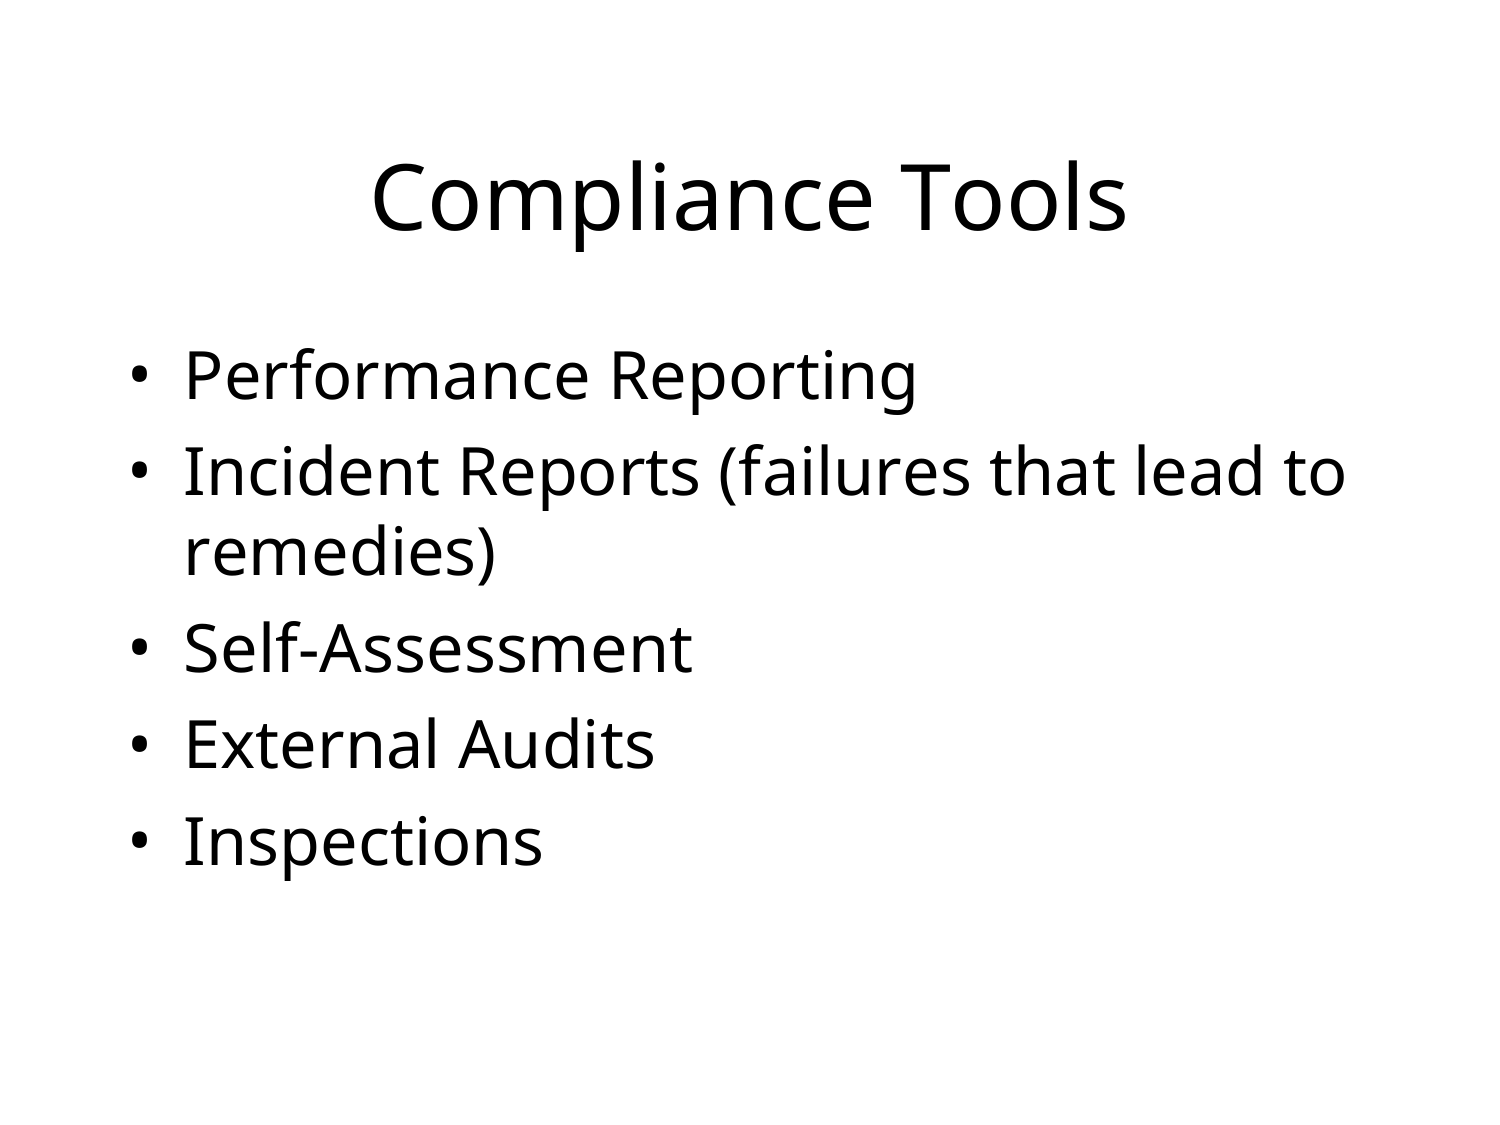

# Compliance Tools
Performance Reporting
Incident Reports (failures that lead to remedies)
Self-Assessment
External Audits
Inspections